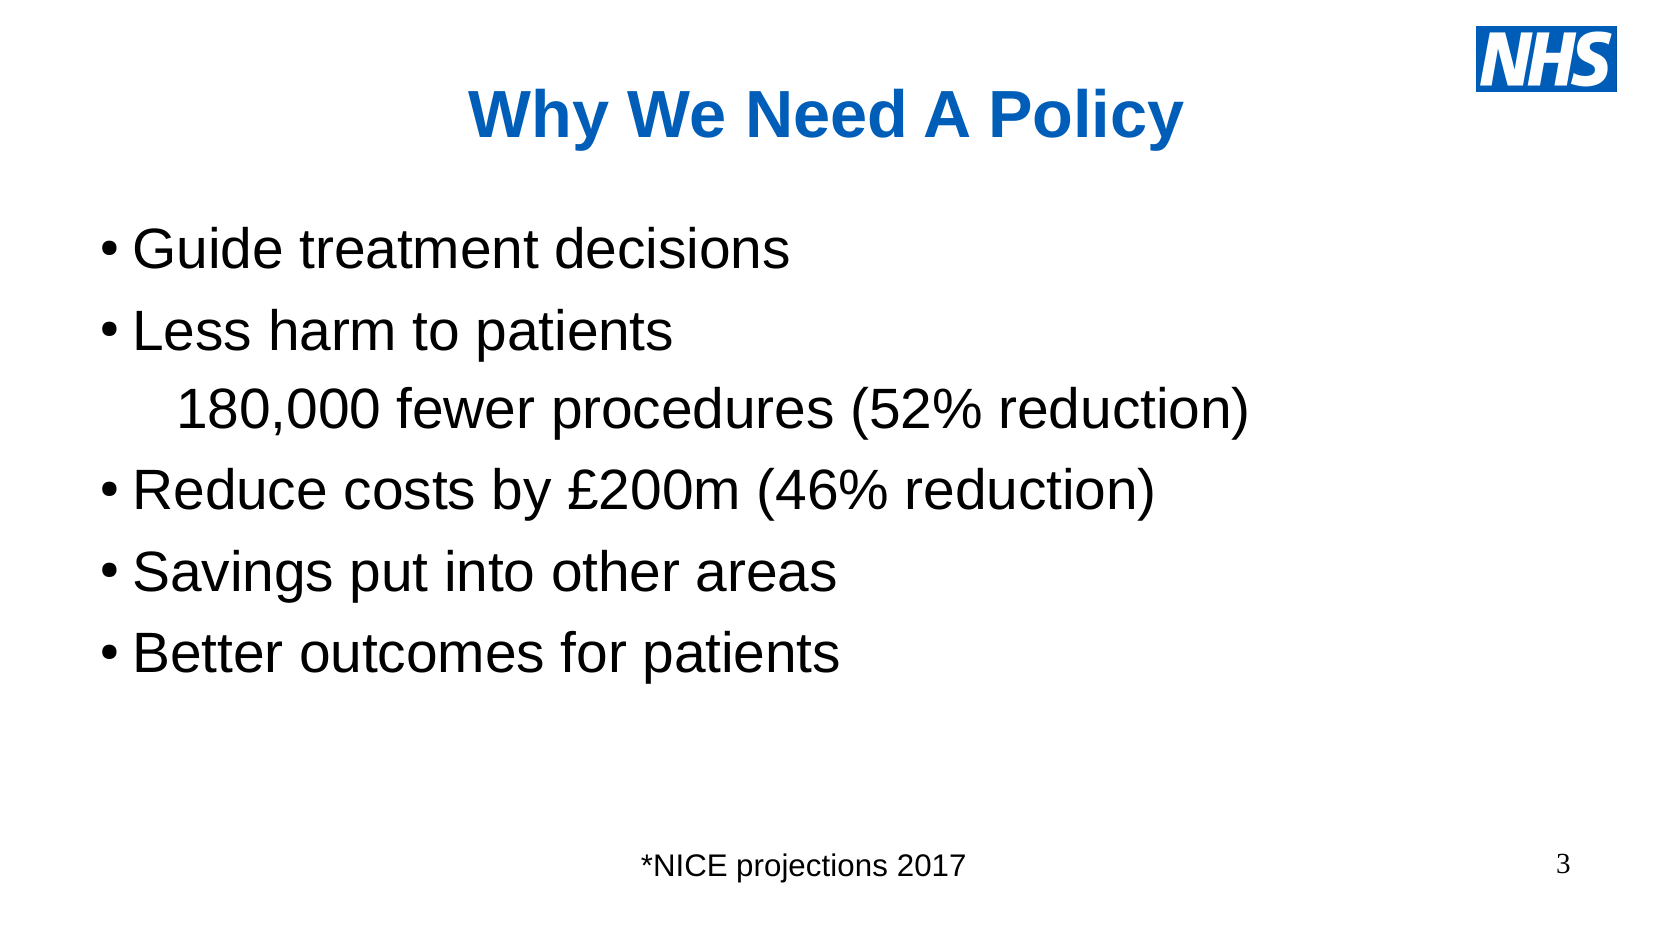

# Why We Need A Policy
Guide treatment decisions
Less harm to patients
180,000 fewer procedures (52% reduction)
Reduce costs by £200m (46% reduction)
Savings put into other areas
Better outcomes for patients
*NICE projections 2017
3